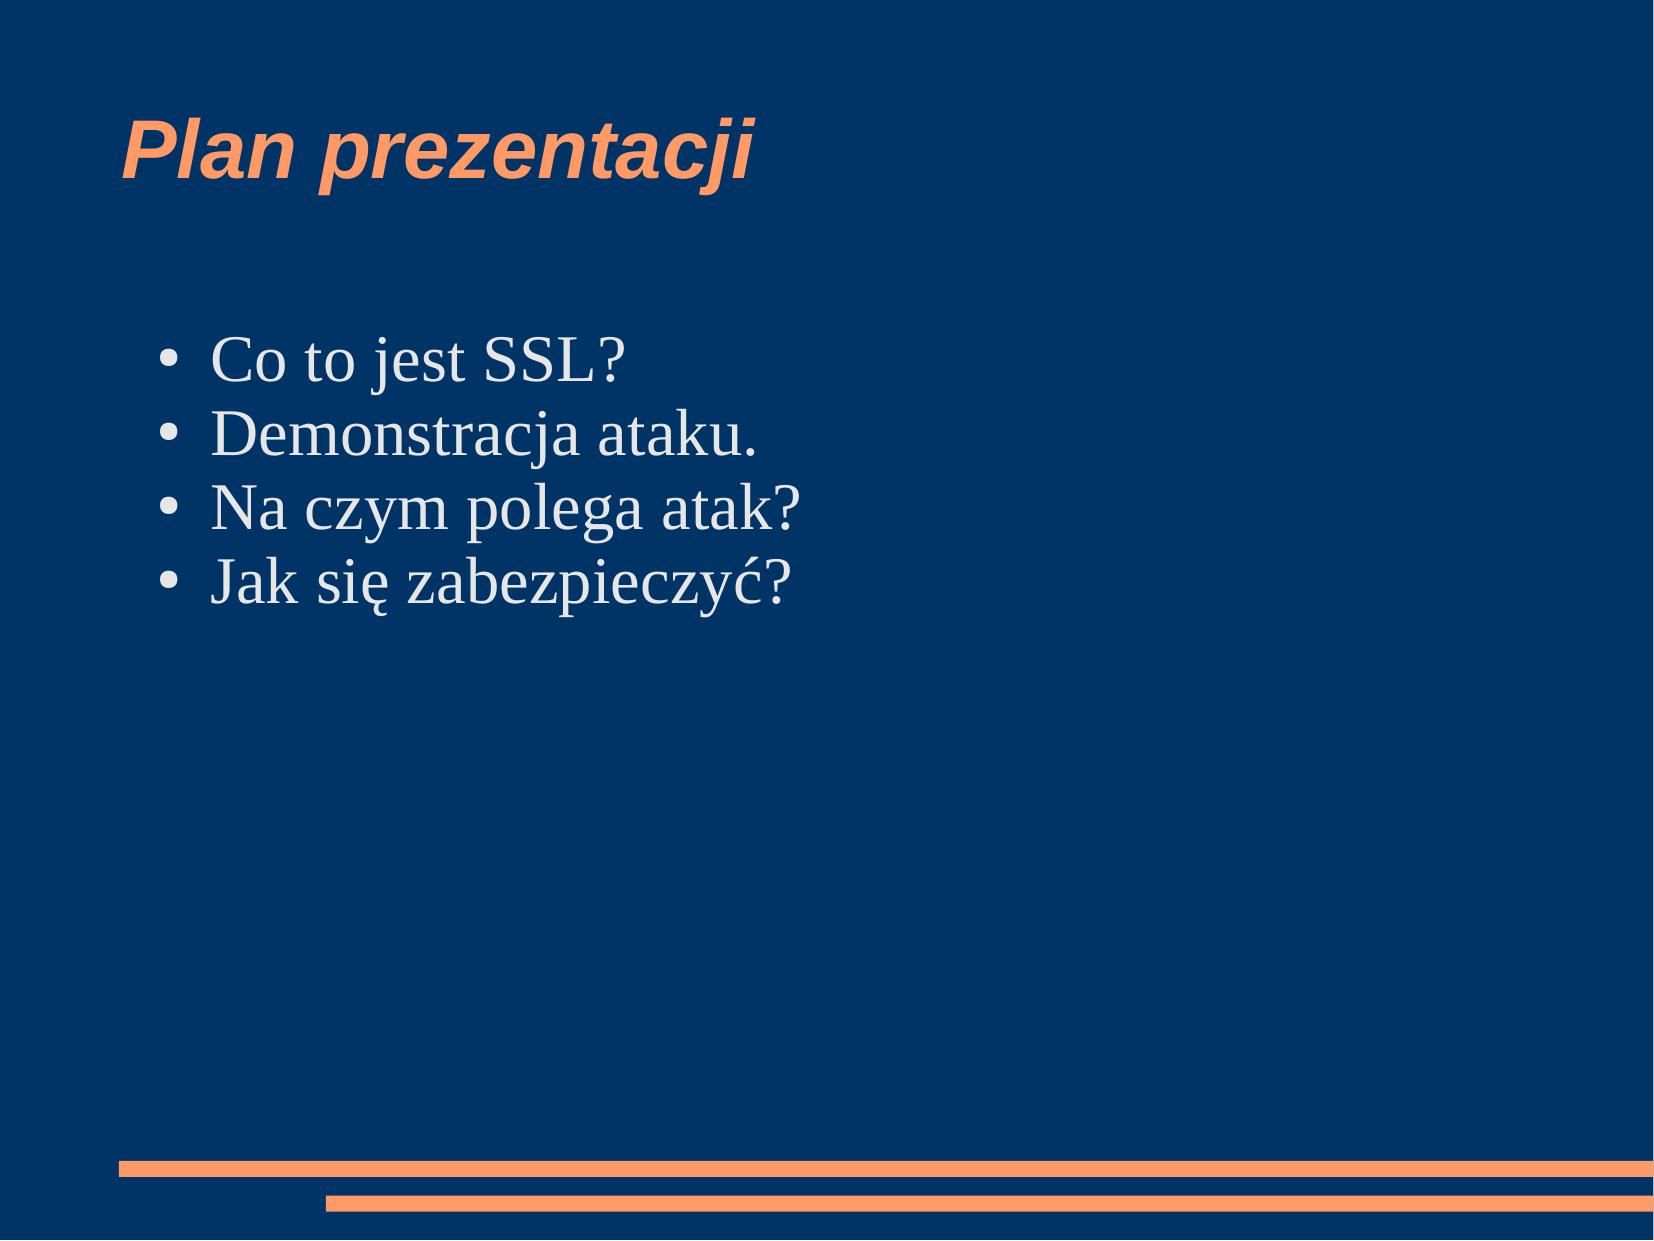

# Plan prezentacji
Co to jest SSL?
Demonstracja ataku.
Na czym polega atak?
Jak się zabezpieczyć?